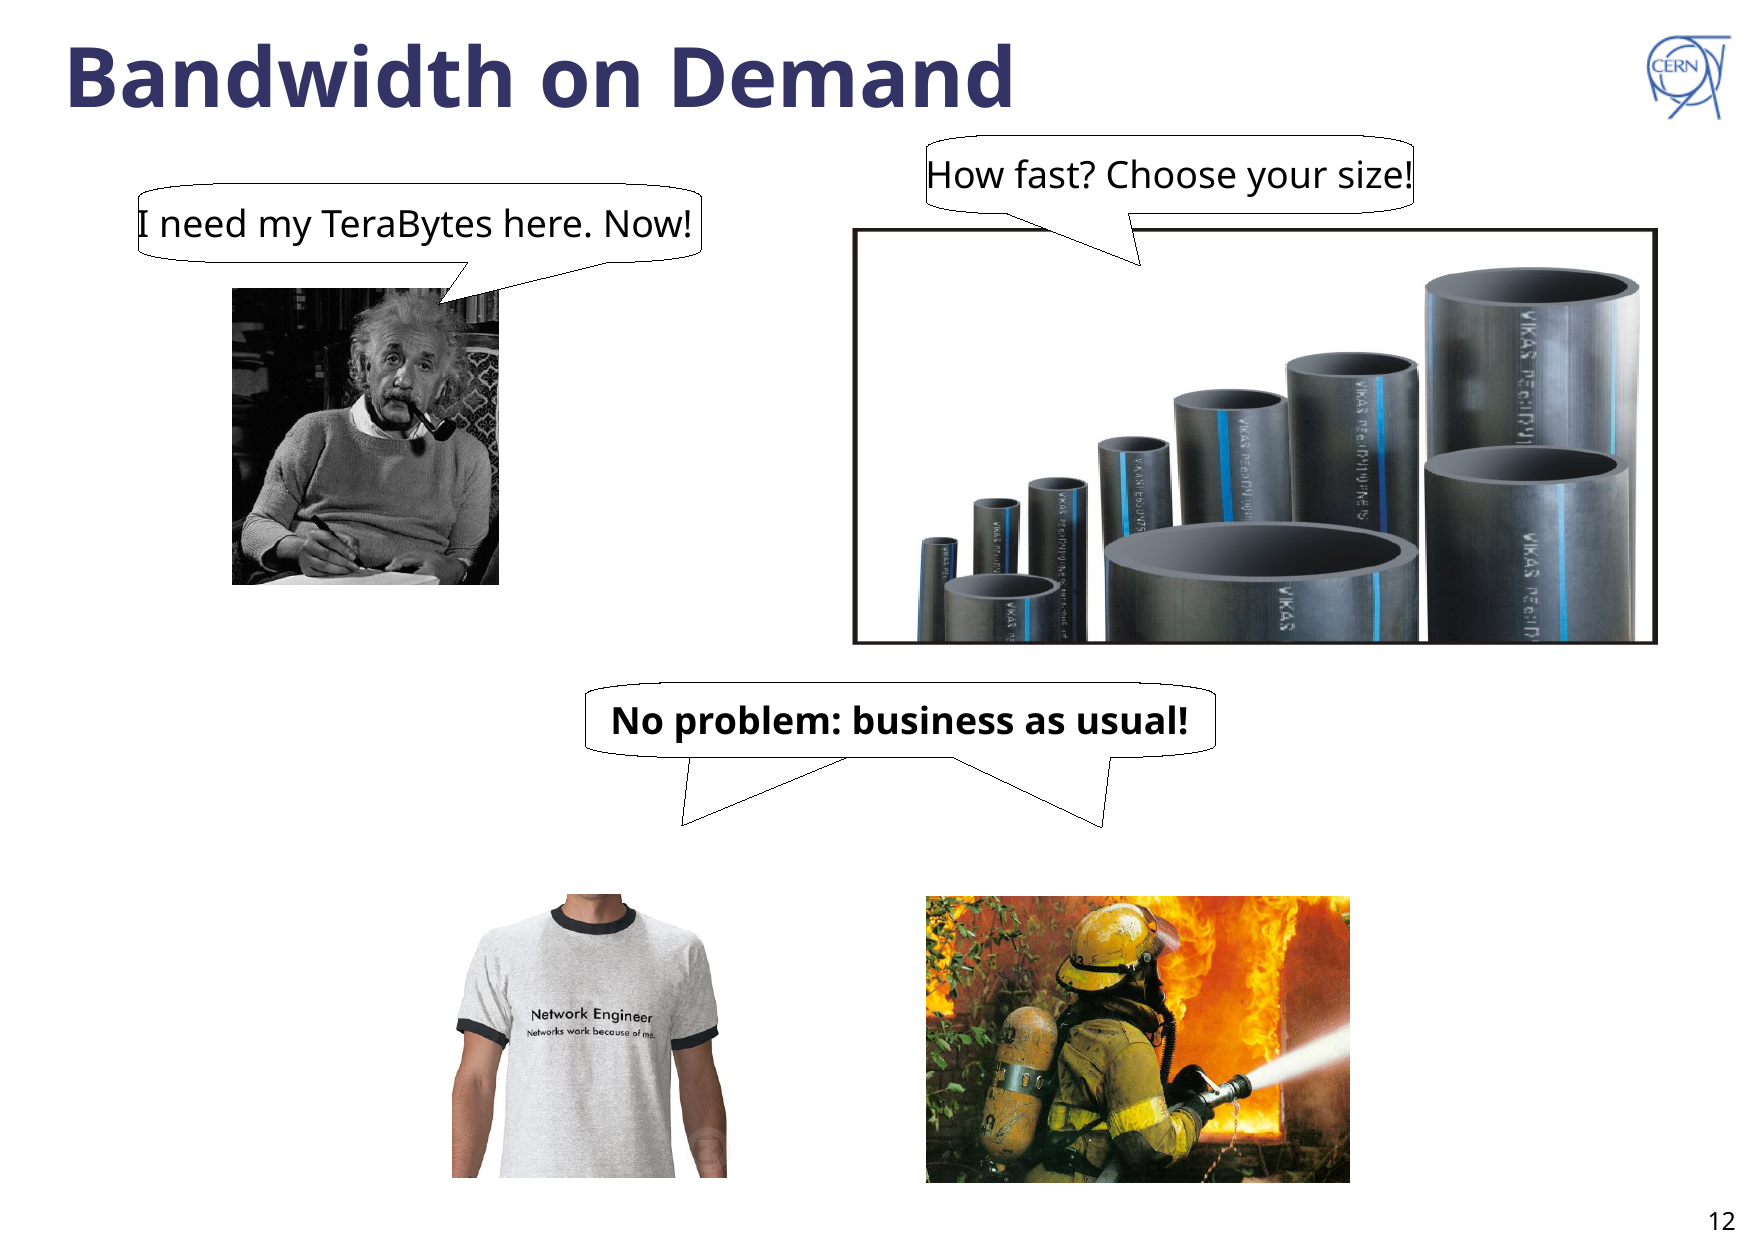

# Bandwidth on Demand
How fast? Choose your size!
I need my TeraBytes here. Now!
No problem: business as usual!
No problem: business as usual!
12